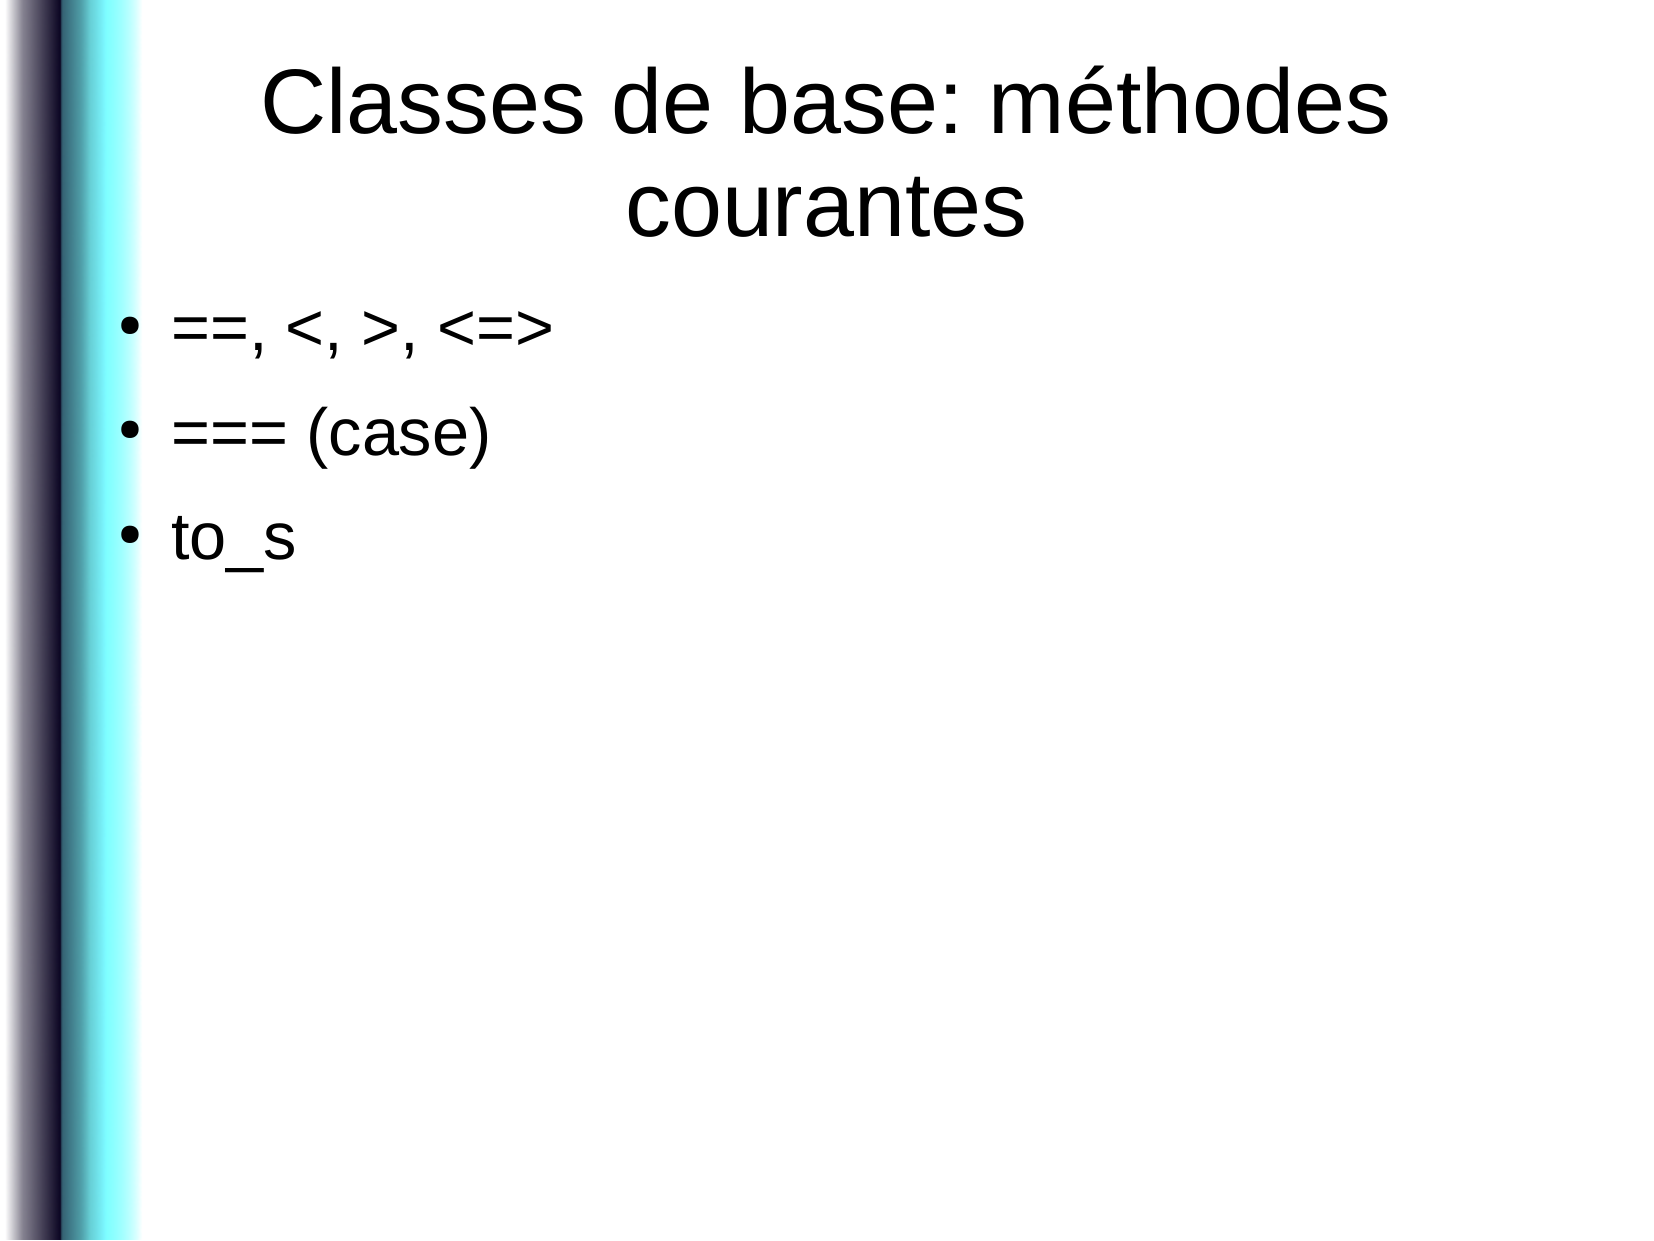

# Classes de base: méthodes courantes
==, <, >, <=>
=== (case)
to_s